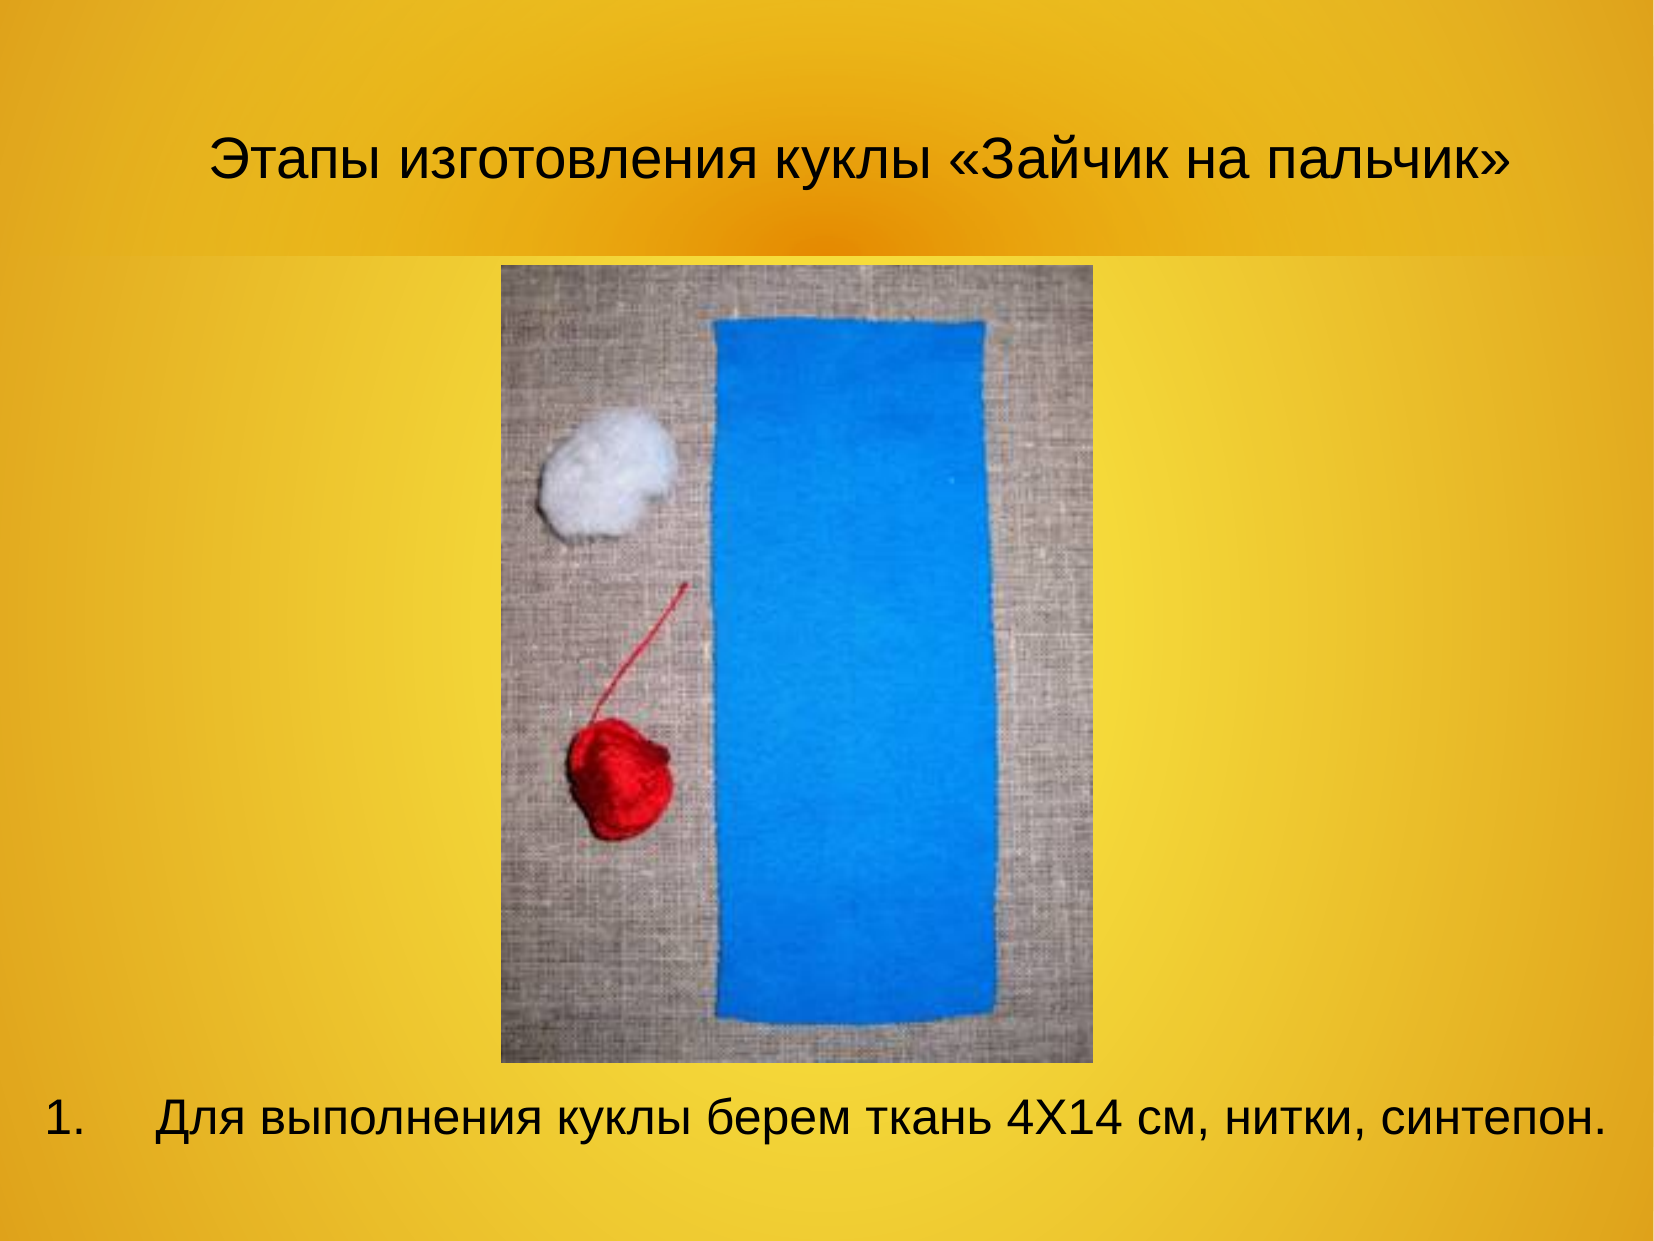

Этапы изготовления куклы «Зайчик на пальчик»
1. Для выполнения куклы берем ткань 4Х14 см, нитки, синтепон.